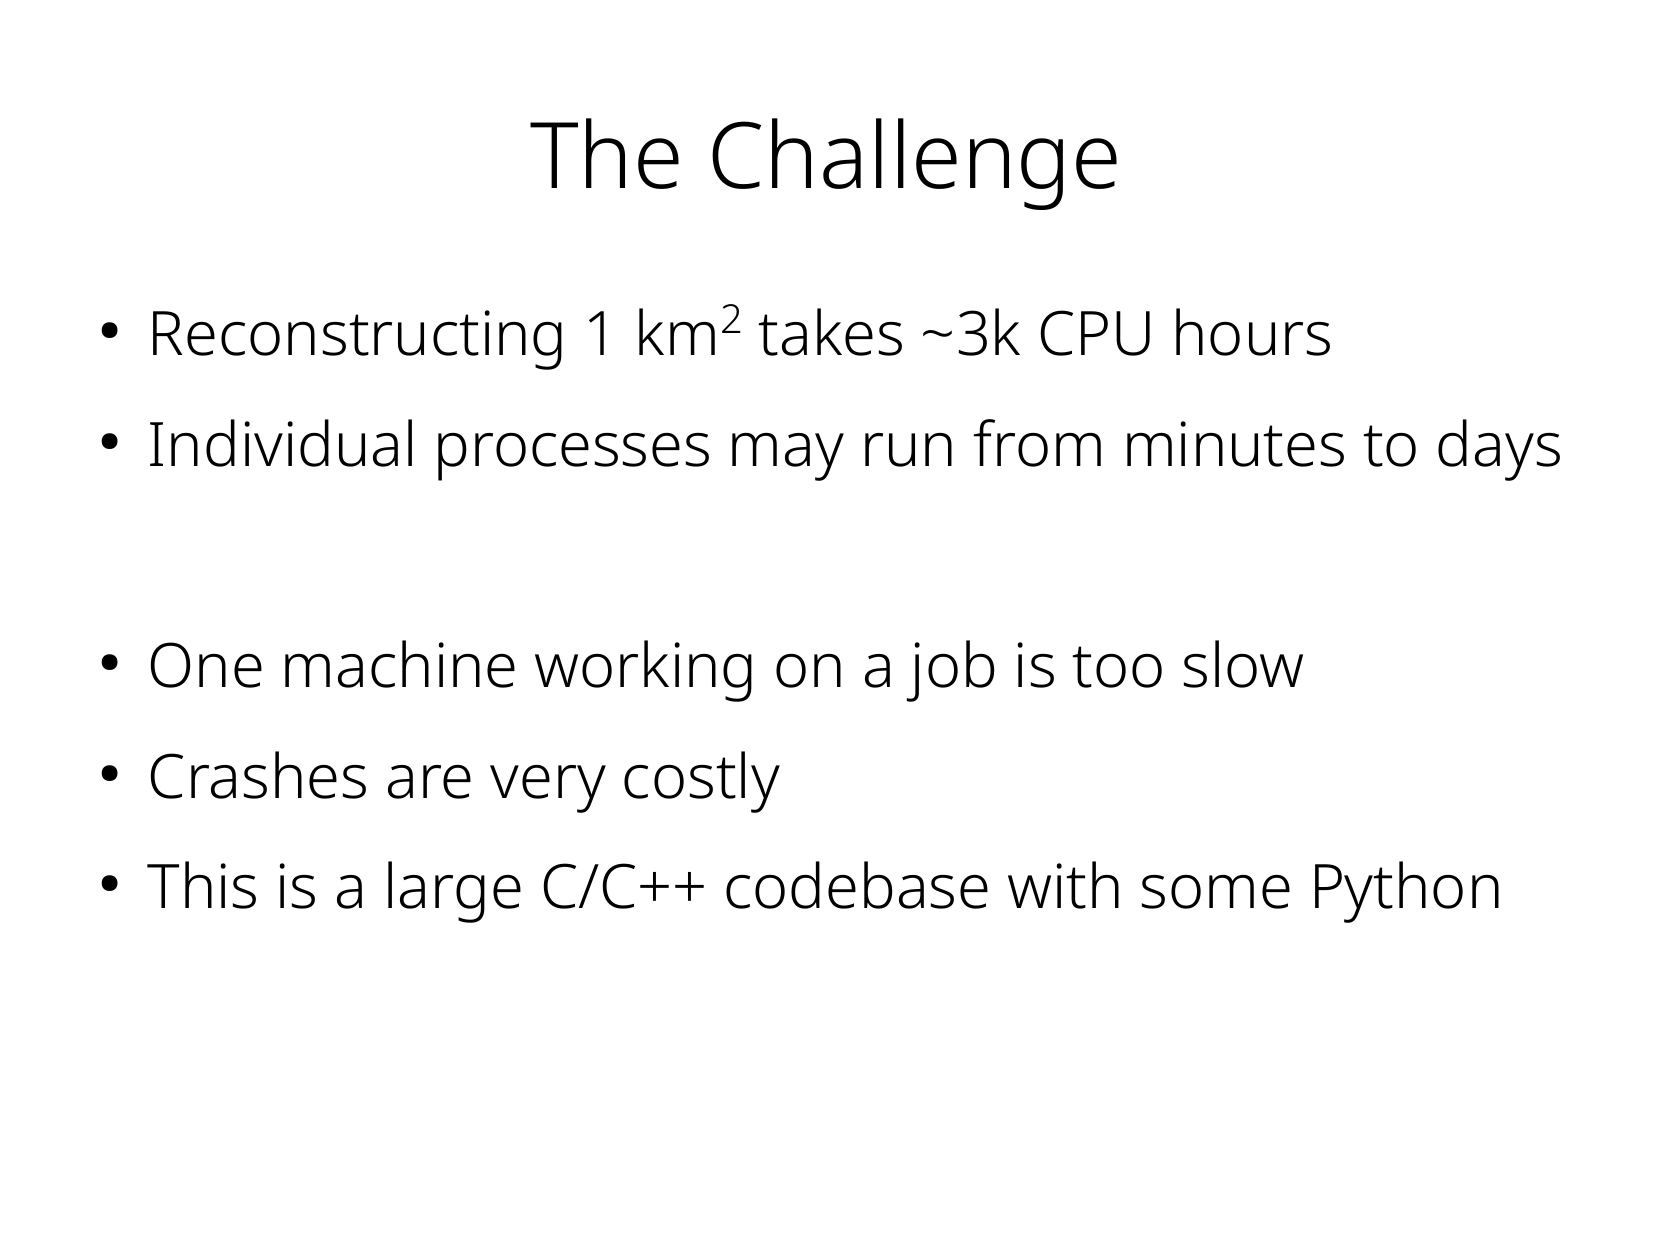

# The Challenge
Reconstructing 1 km2 takes ~3k CPU hours
Individual processes may run from minutes to days
One machine working on a job is too slow
Crashes are very costly
This is a large C/C++ codebase with some Python